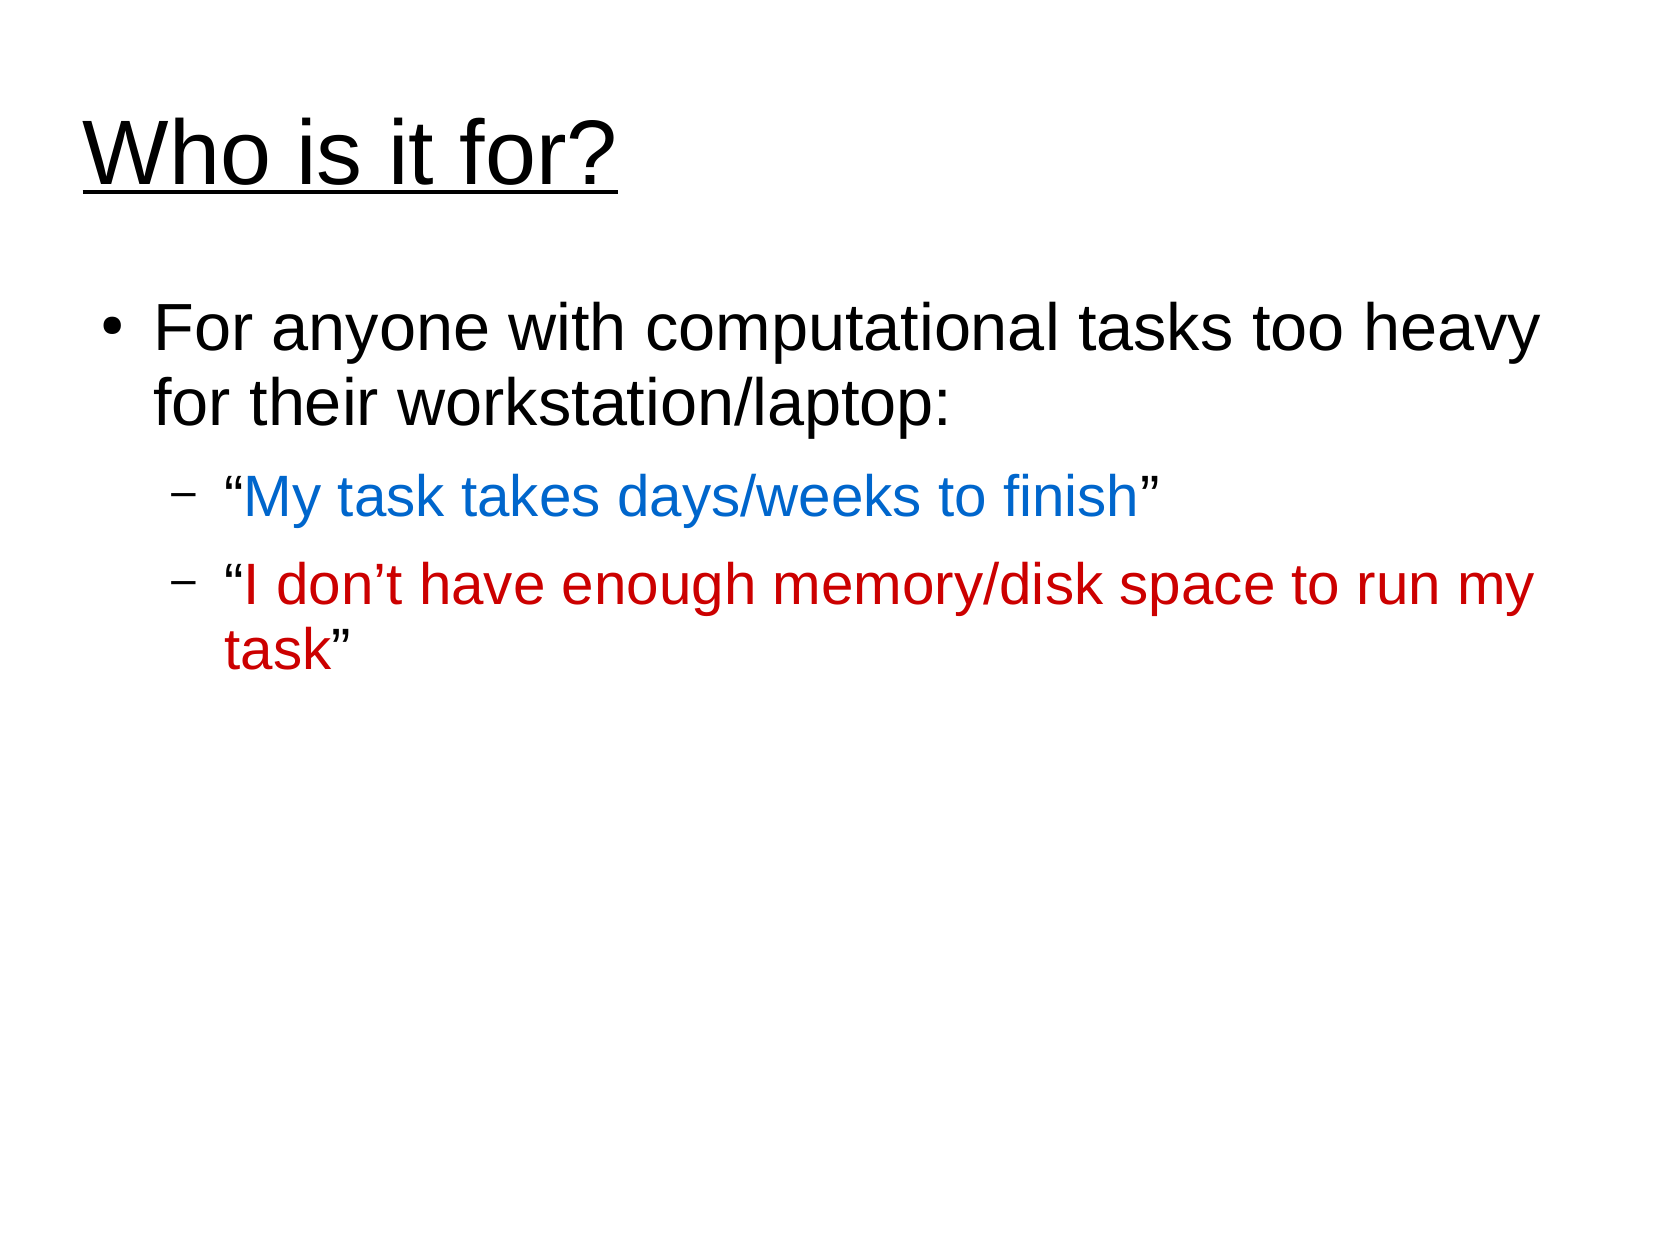

# Who is it for?
For anyone with computational tasks too heavy for their workstation/laptop:
“My task takes days/weeks to finish”
“I don’t have enough memory/disk space to run my task”